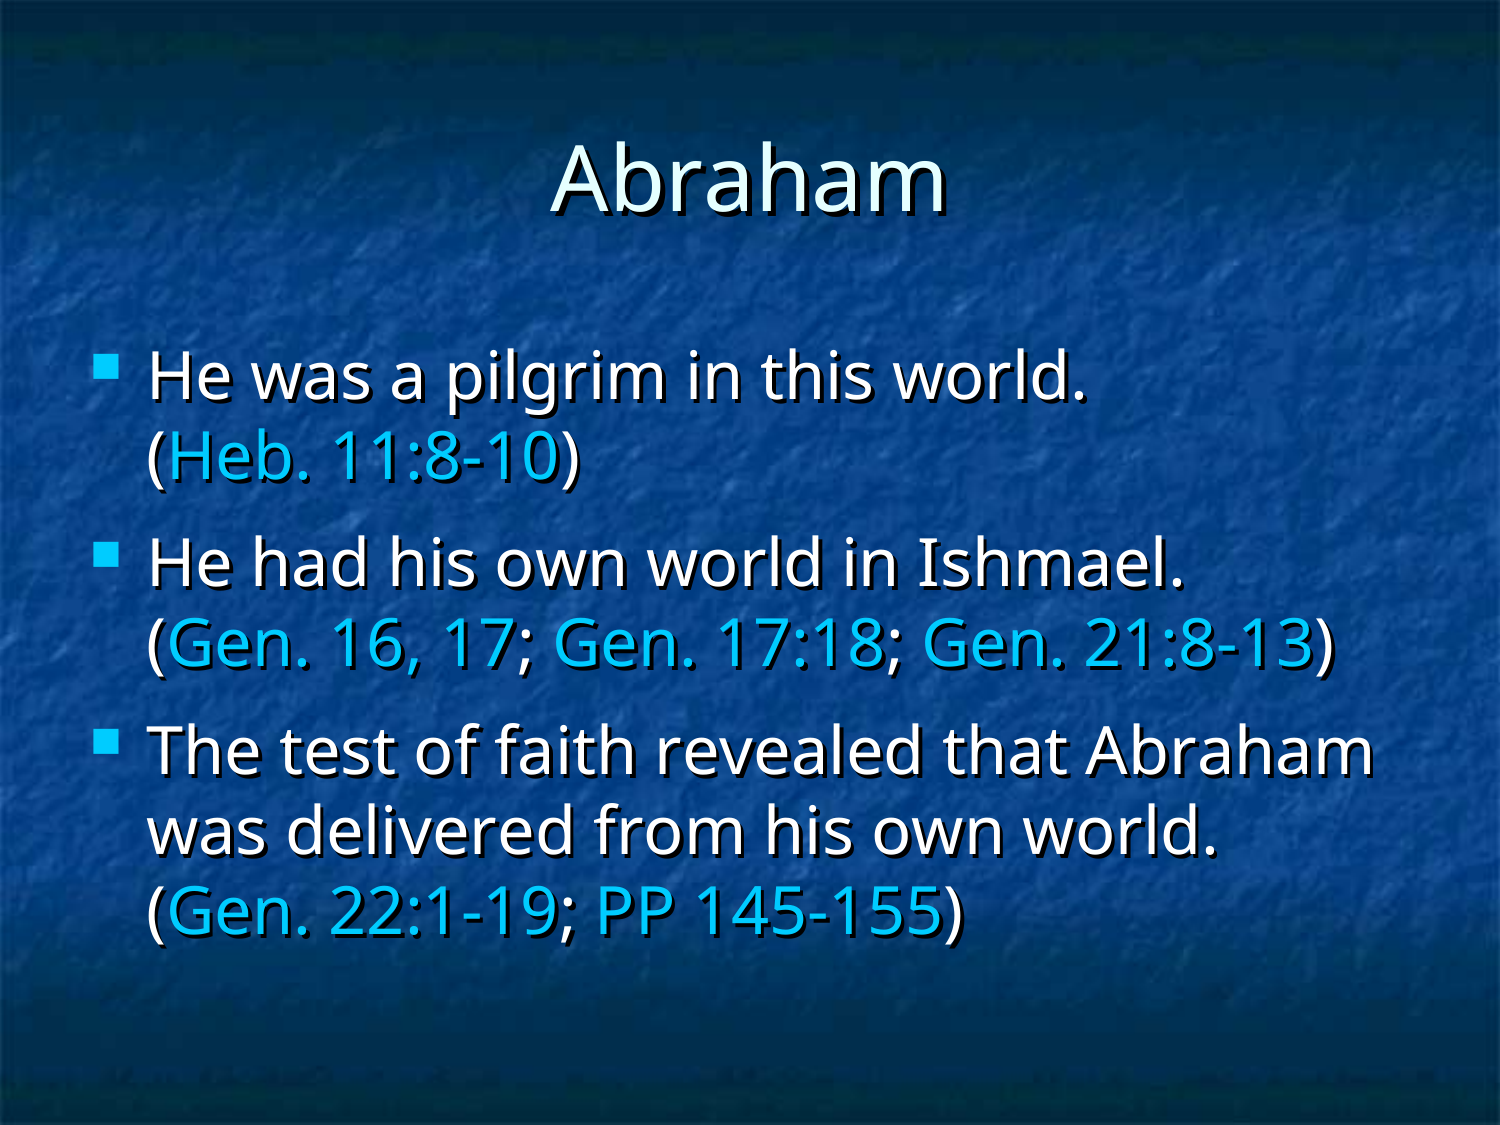

# Abraham
He was a pilgrim in this world.
(Heb. 11:8-10)
He had his own world in Ishmael.
(Gen. 16, 17; Gen. 17:18; Gen. 21:8-13)
The test of faith revealed that Abraham was delivered from his own world.
(Gen. 22:1-19; PP 145-155)